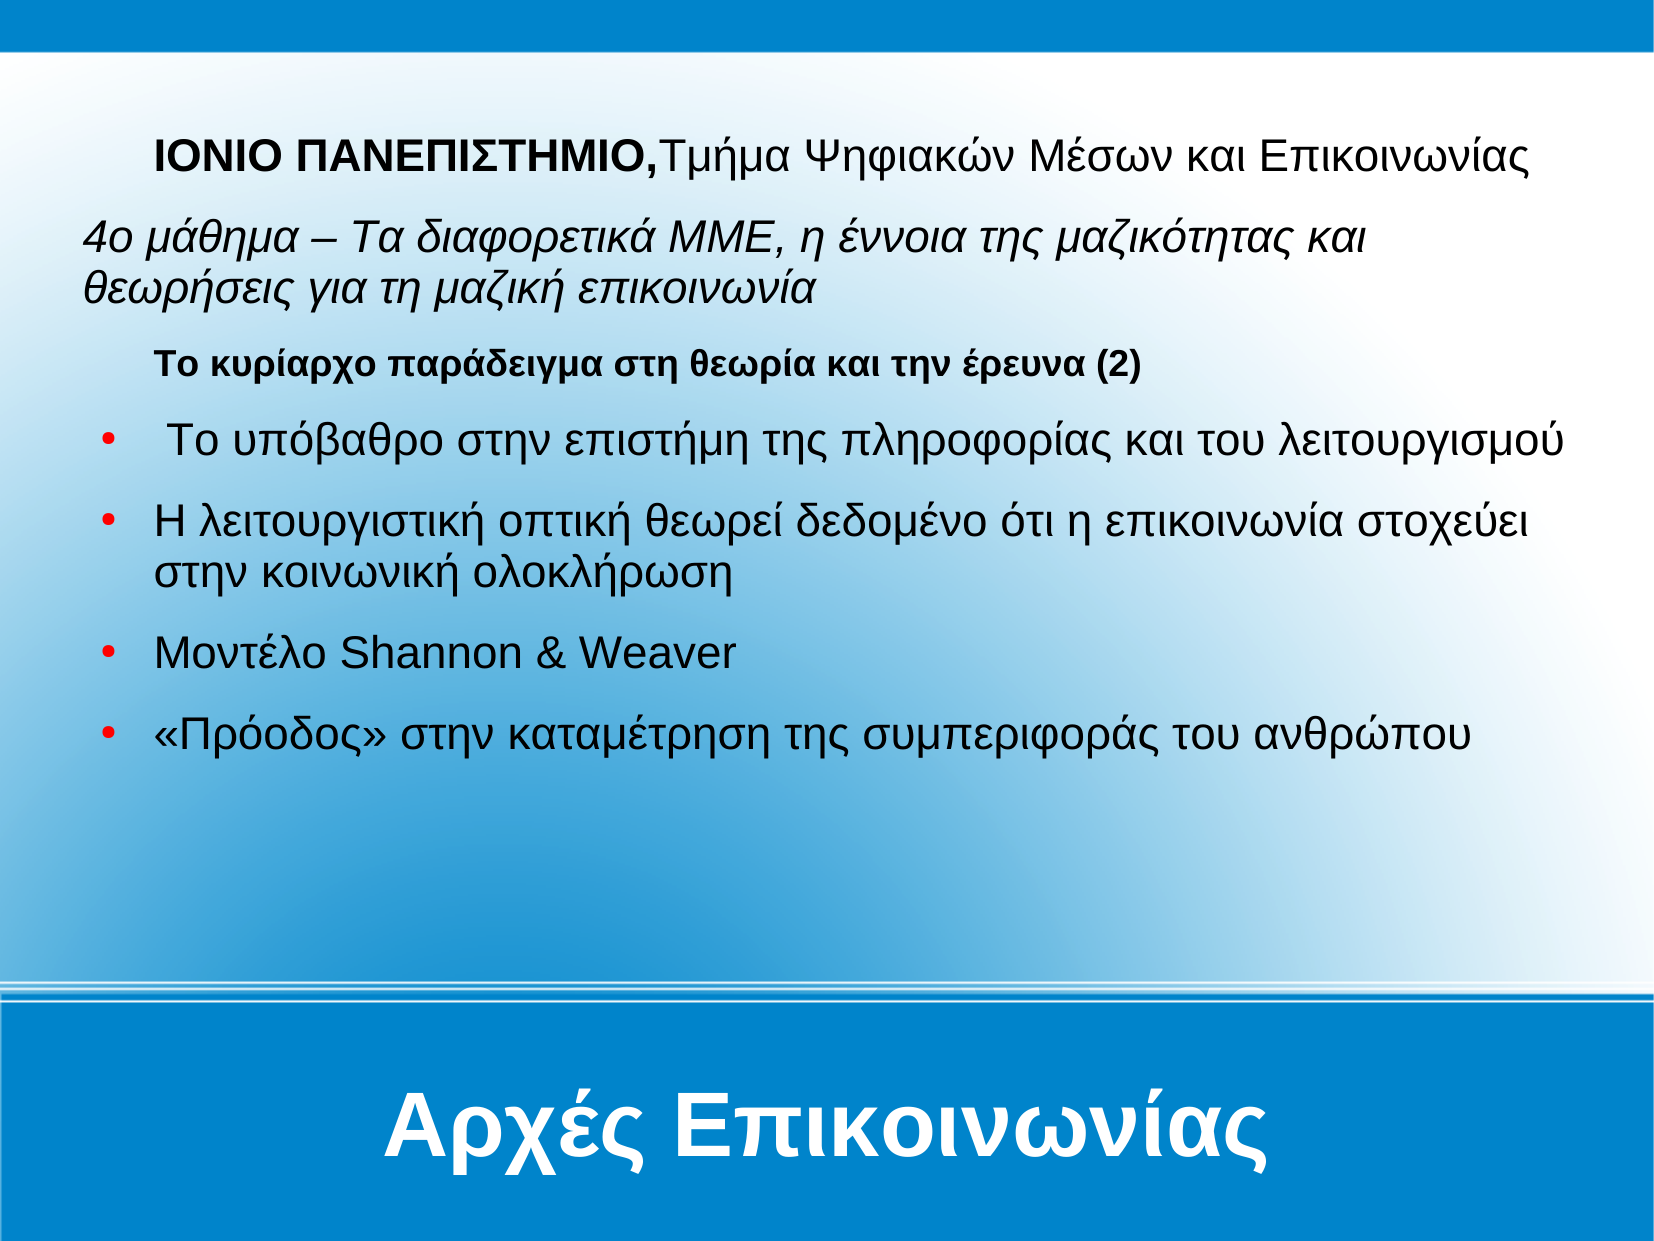

ΙΟΝΙΟ ΠΑΝΕΠΙΣΤΗΜΙΟ,Τμήμα Ψηφιακών Μέσων και Επικοινωνίας
4ο μάθημα – Τα διαφορετικά ΜΜΕ, η έννοια της μαζικότητας και θεωρήσεις για τη μαζική επικοινωνία
Το κυρίαρχο παράδειγμα στη θεωρία και την έρευνα (2)
 Το υπόβαθρο στην επιστήμη της πληροφορίας και του λειτουργισμού
Η λειτουργιστική οπτική θεωρεί δεδομένο ότι η επικοινωνία στοχεύει στην κοινωνική ολοκλήρωση
Μοντέλο Shannon & Weaver
«Πρόοδος» στην καταμέτρηση της συμπεριφοράς του ανθρώπου
# Αρχές Επικοινωνίας